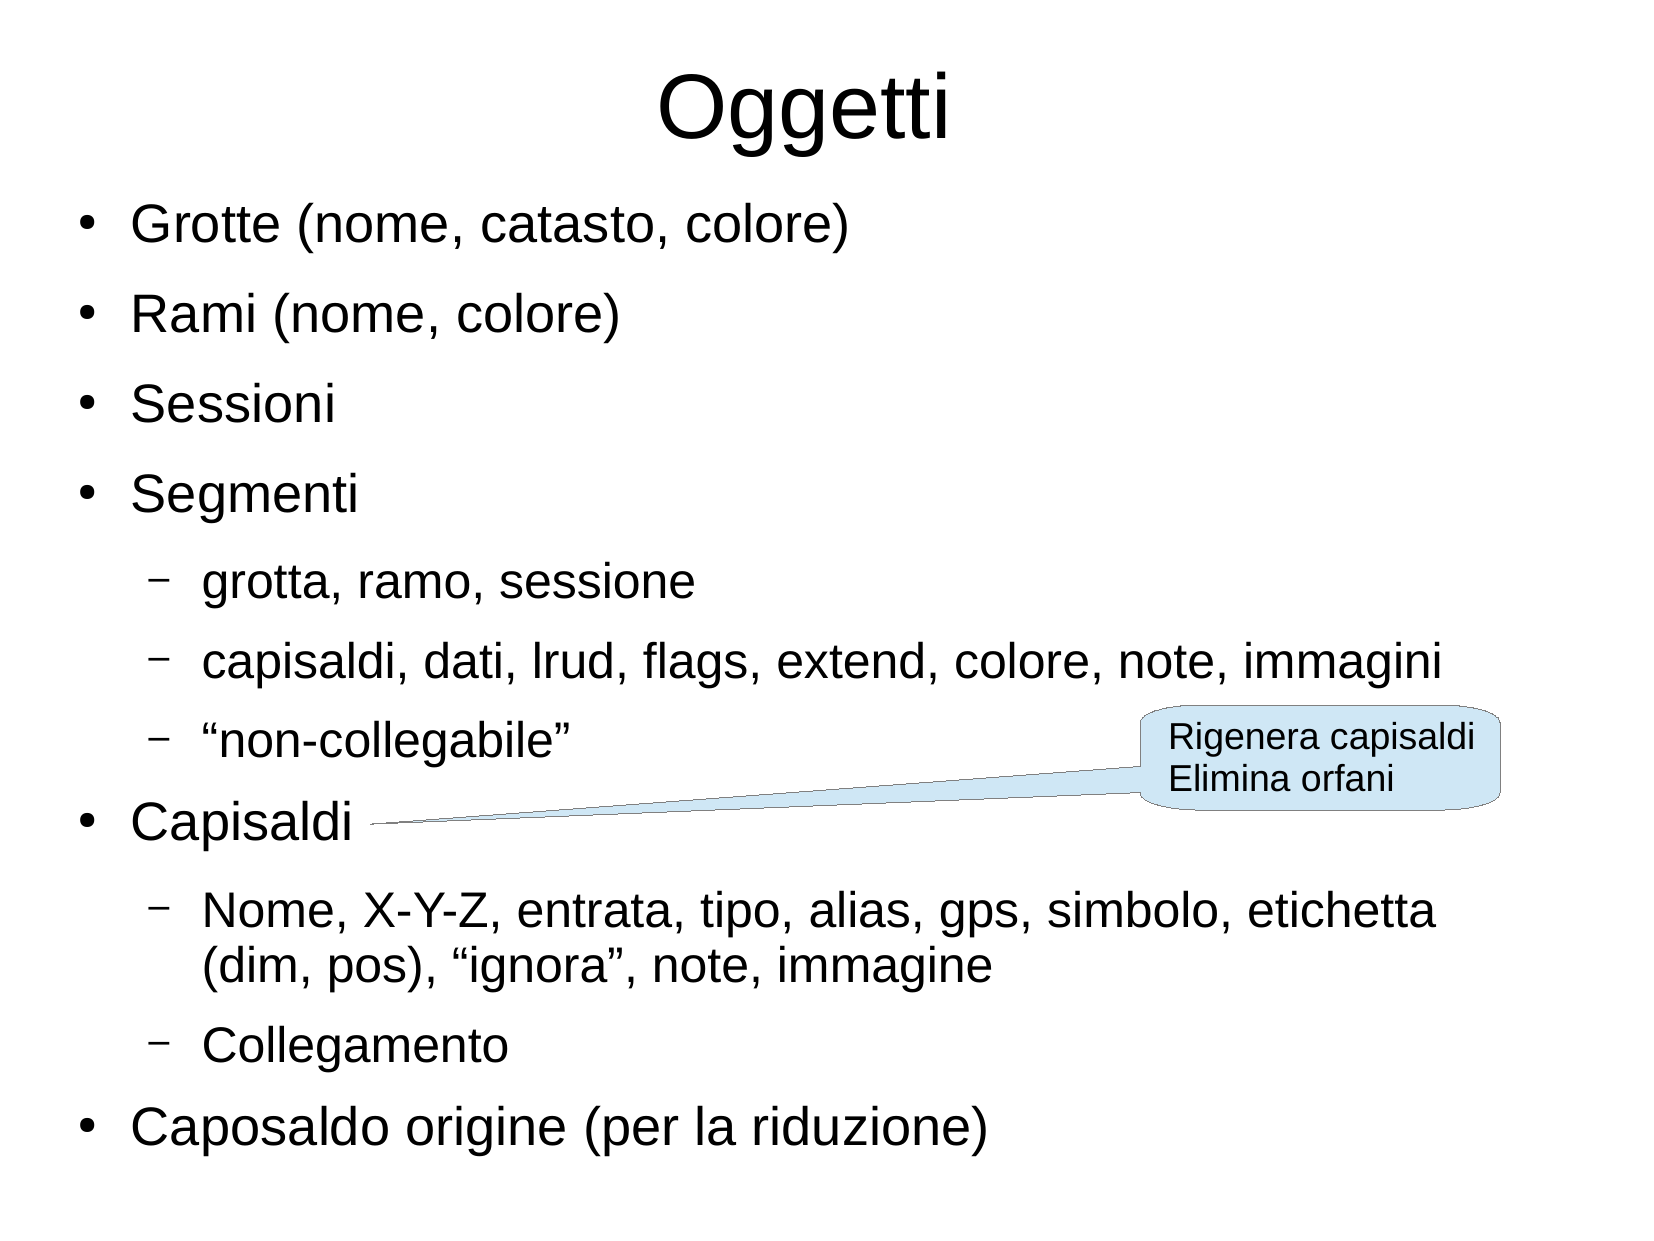

# Oggetti
Grotte (nome, catasto, colore)
Rami (nome, colore)
Sessioni
Segmenti
grotta, ramo, sessione
capisaldi, dati, lrud, flags, extend, colore, note, immagini
“non-collegabile”
Capisaldi
Nome, X-Y-Z, entrata, tipo, alias, gps, simbolo, etichetta (dim, pos), “ignora”, note, immagine
Collegamento
Caposaldo origine (per la riduzione)
Rigenera capisaldi
Elimina orfani